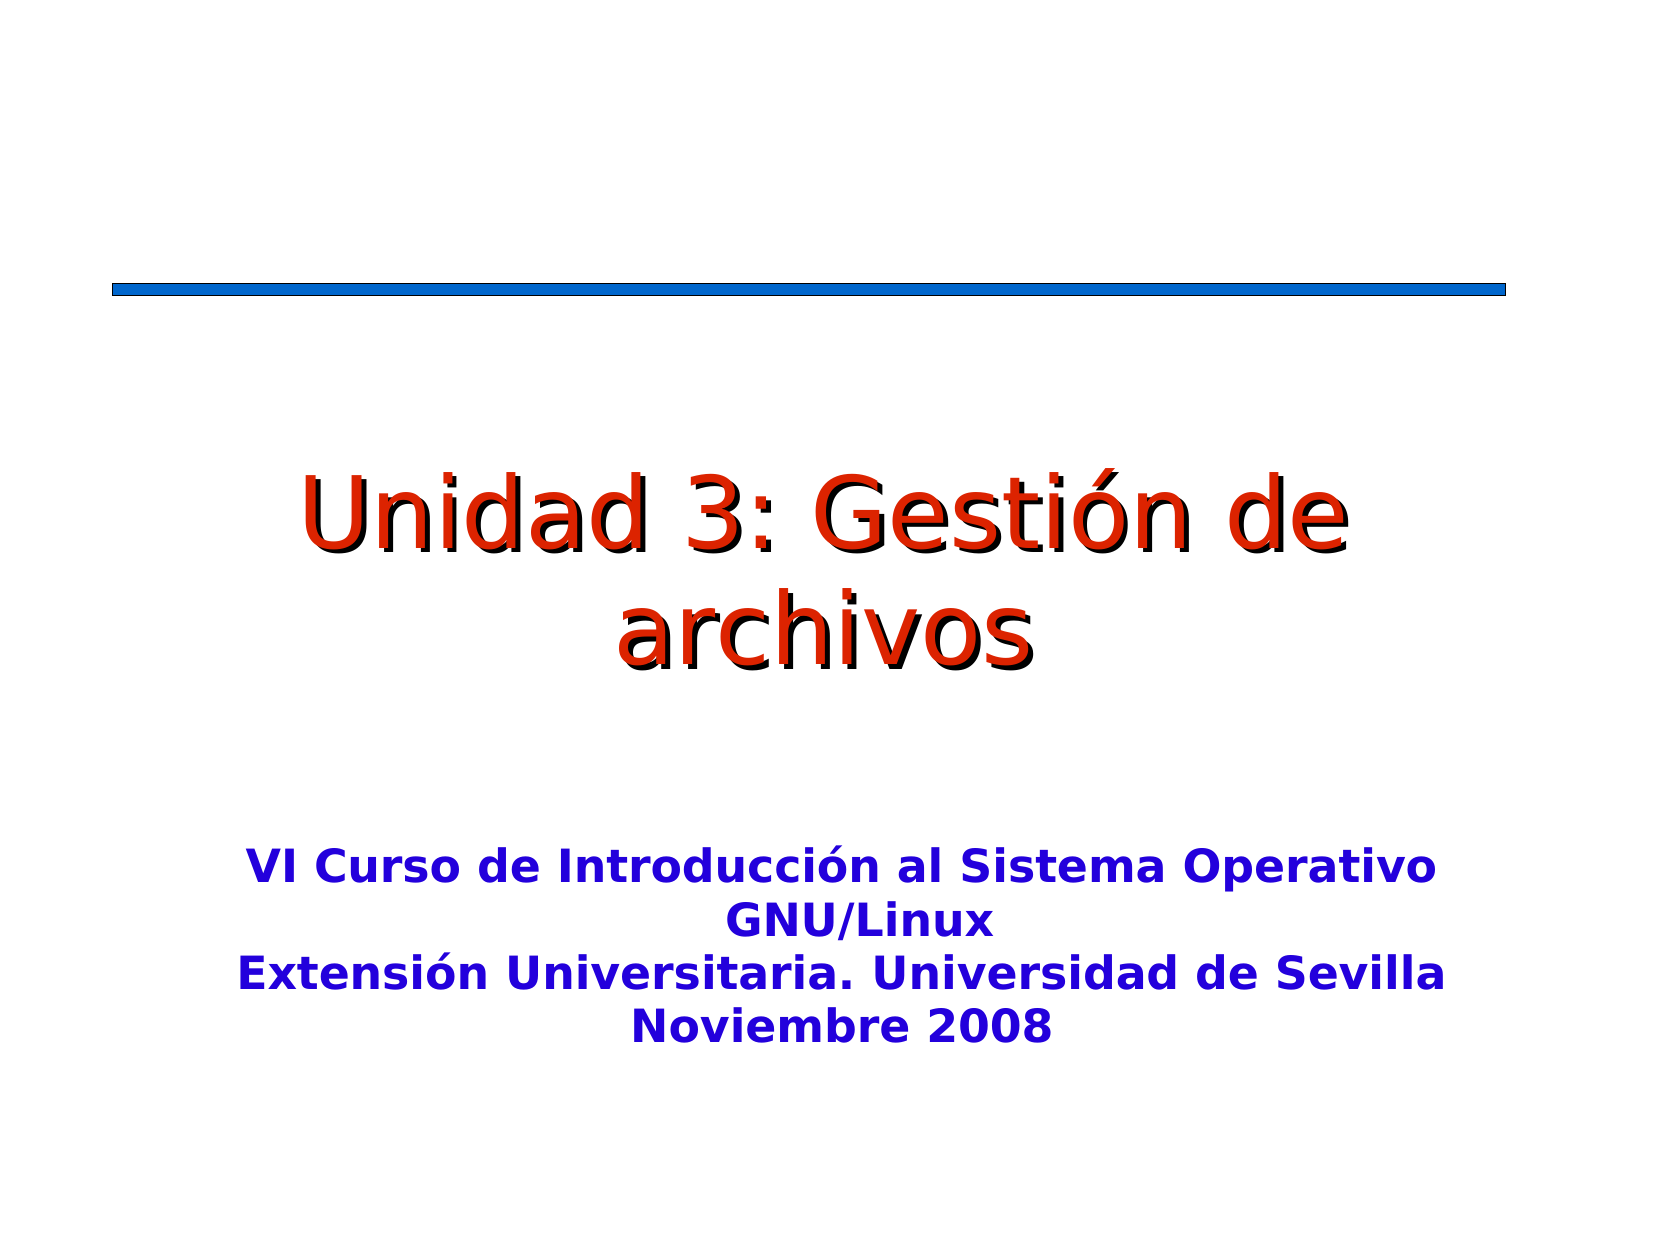

# Unidad 3: Gestión de archivos
VI Curso de Introducción al Sistema Operativo GNU/Linux
Extensión Universitaria. Universidad de Sevilla
Noviembre 2008